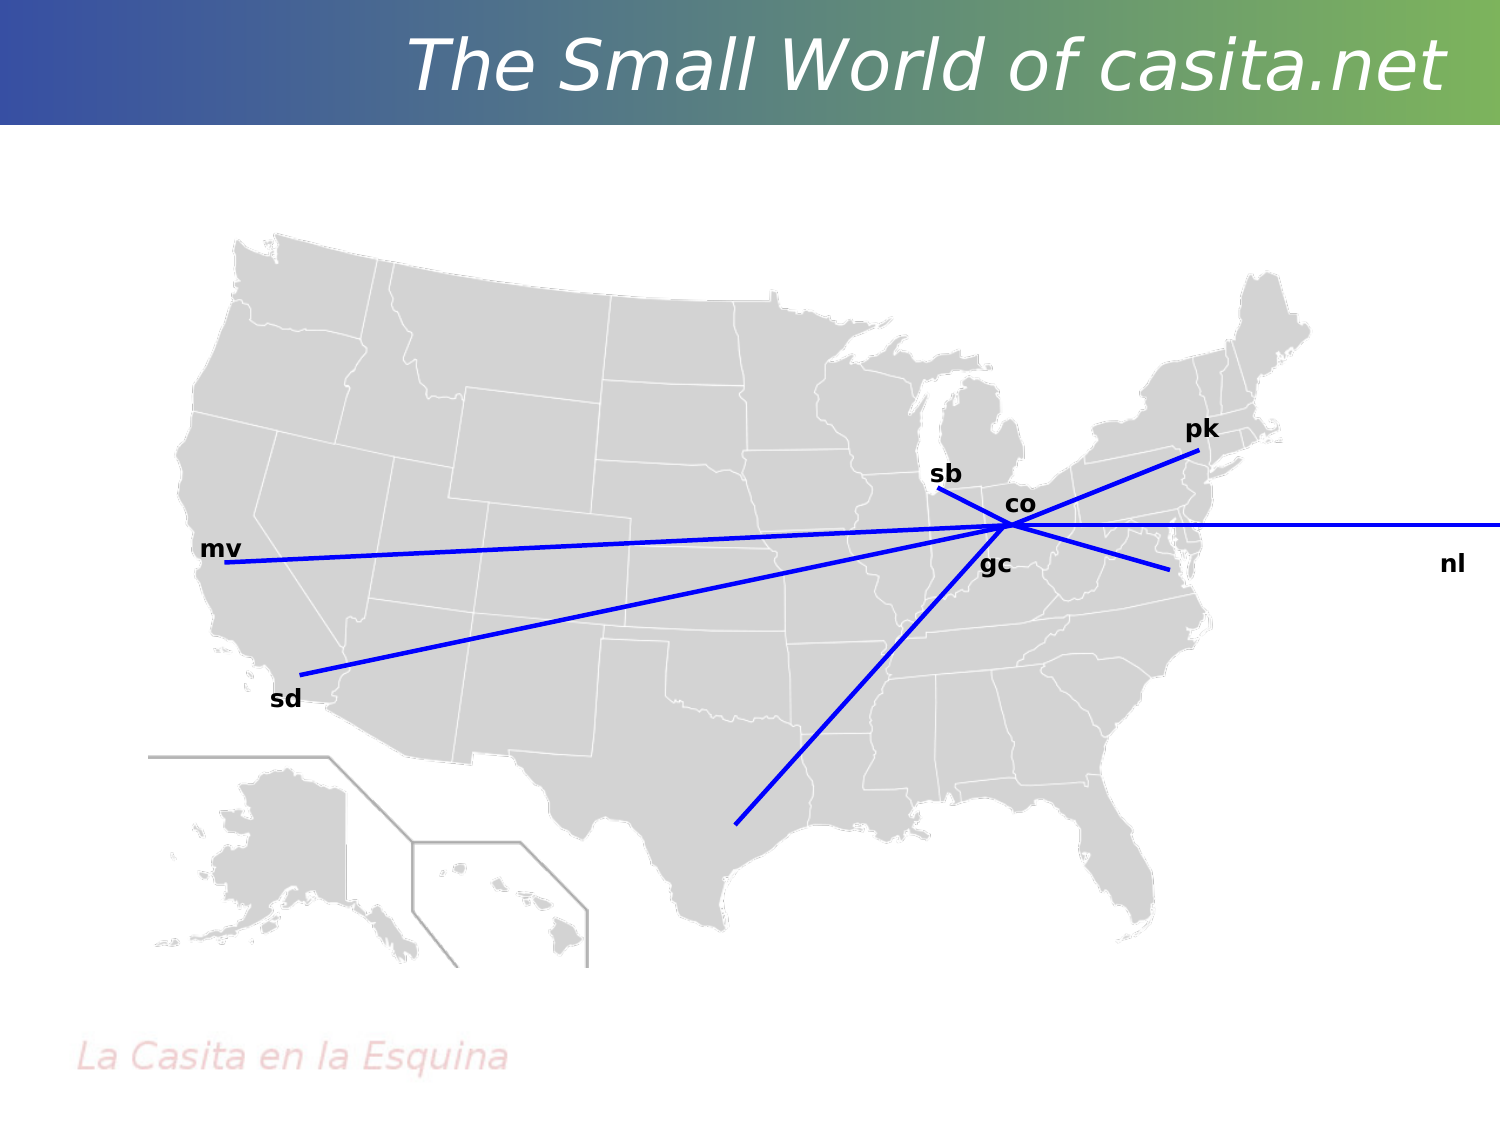

# The Small World of casita.net
pk
sb
co
mv
nl
gc
sd